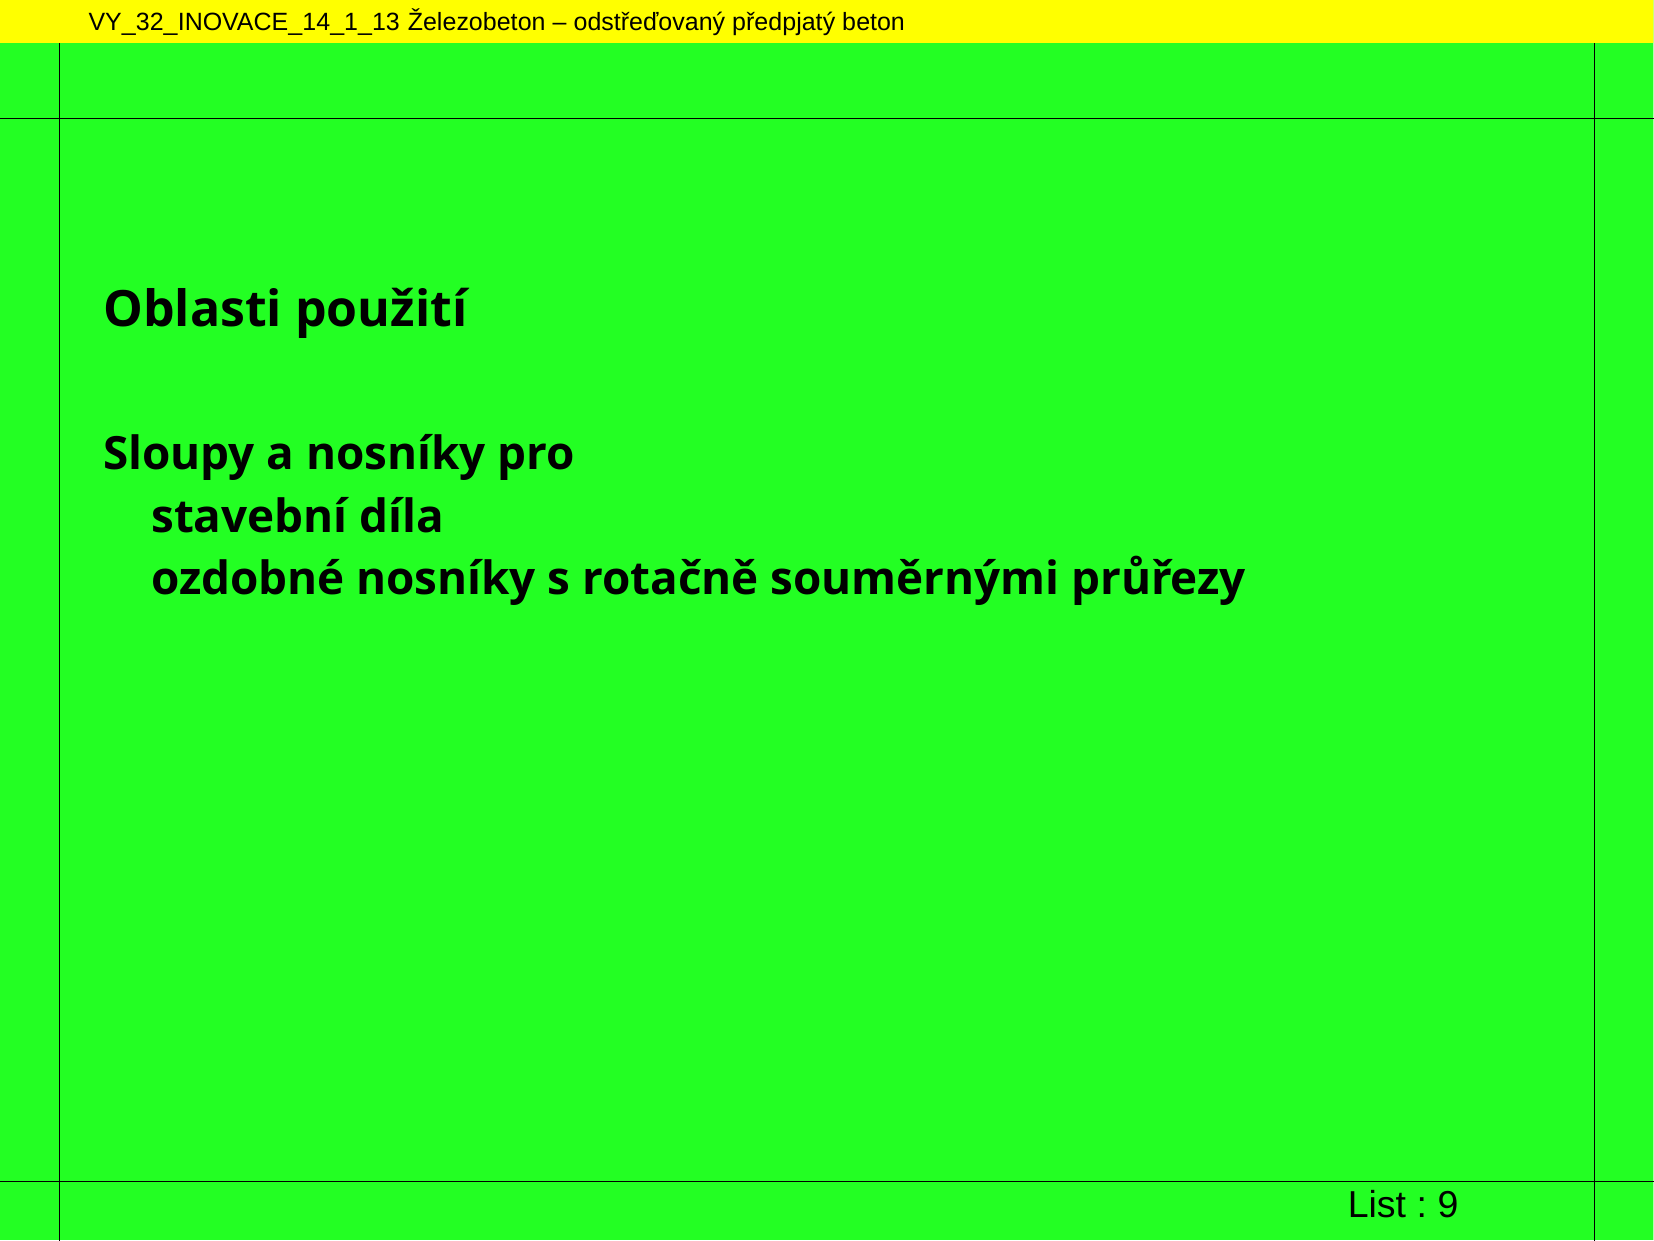

VY_32_INOVACE_14_1_13 Železobeton – odstřeďovaný předpjatý beton
Oblasti použití
Sloupy a nosníky pro
 stavební díla
 ozdobné nosníky s rotačně souměrnými průřezy
List :